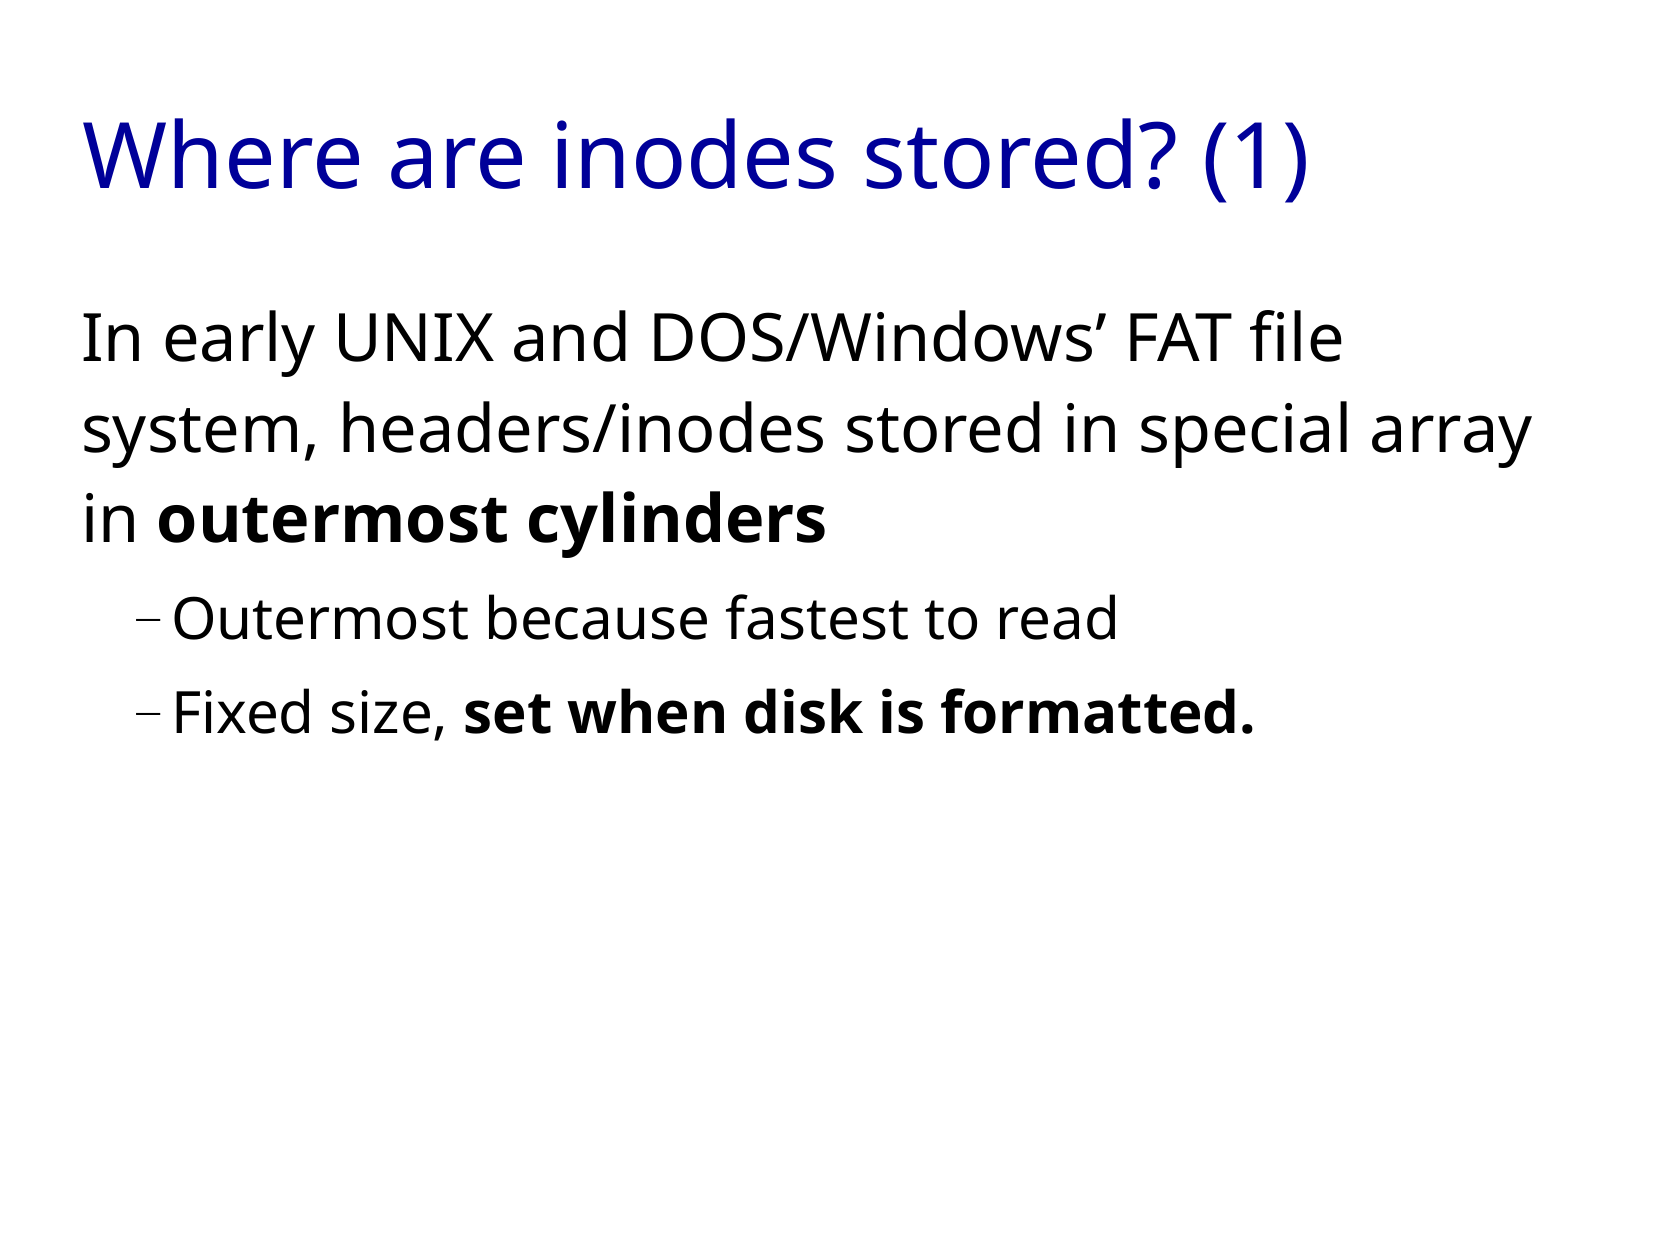

# Where are inodes stored? (1)
In early UNIX and DOS/Windows’ FAT file system, headers/inodes stored in special array in outermost cylinders
Outermost because fastest to read
Fixed size, set when disk is formatted.